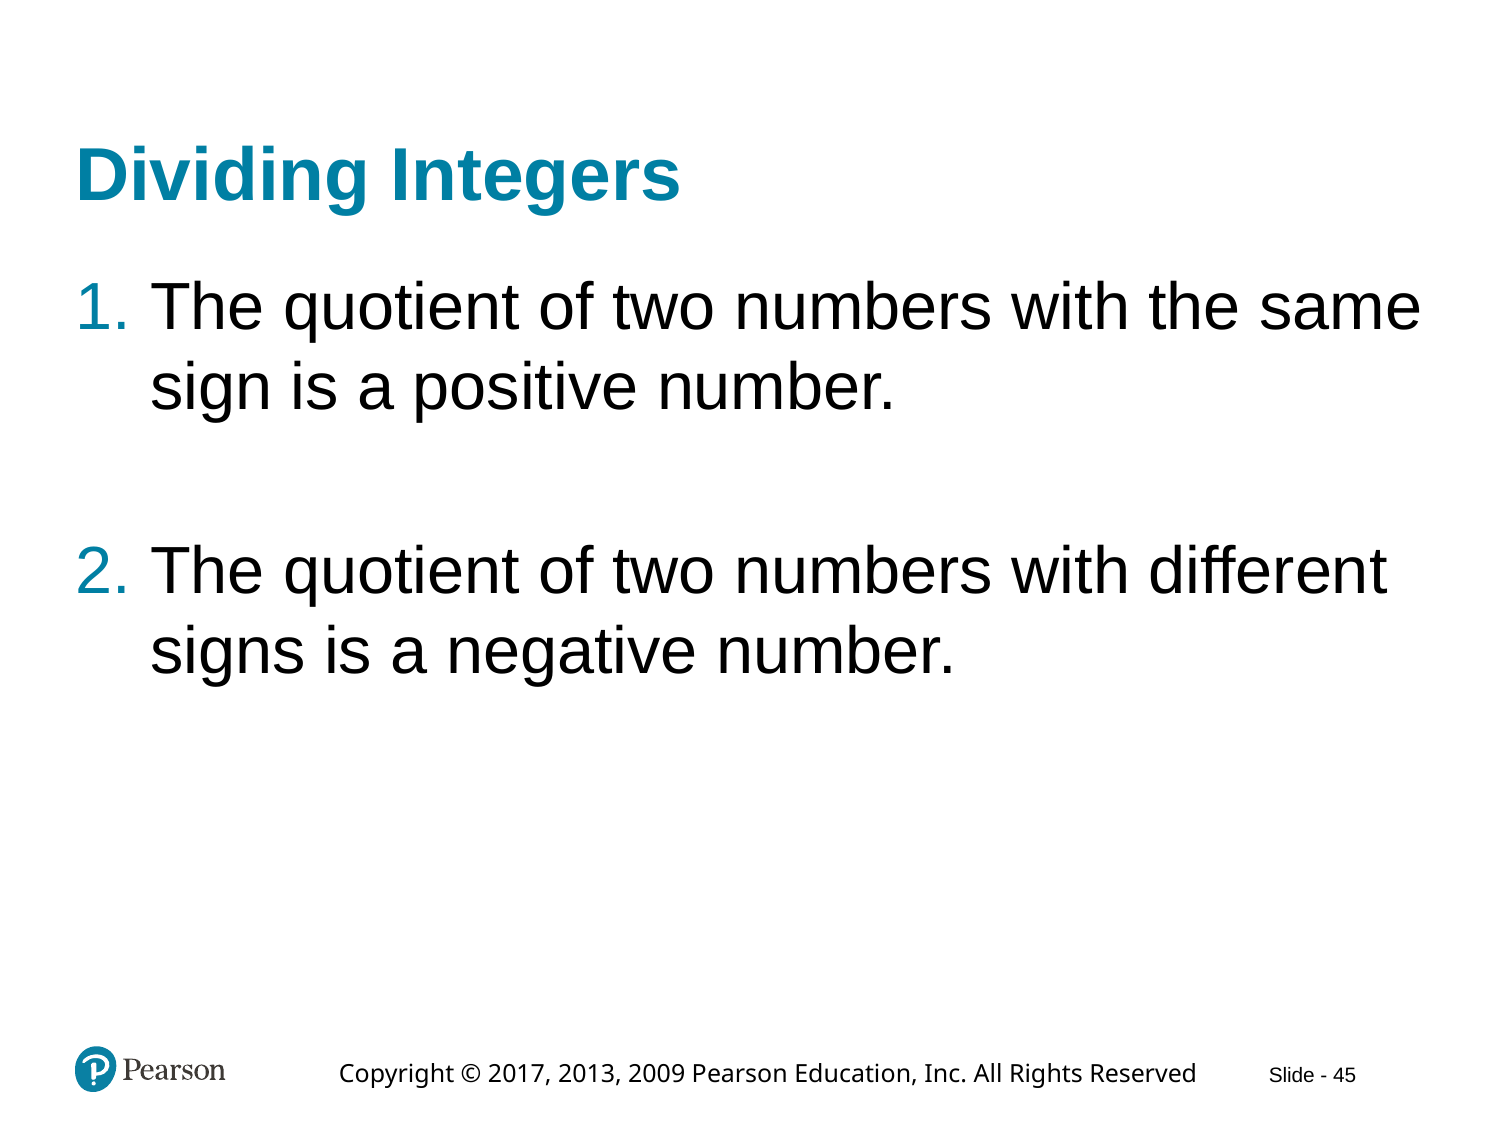

# Dividing Integers
The quotient of two numbers with the same sign is a positive number.
The quotient of two numbers with different signs is a negative number.